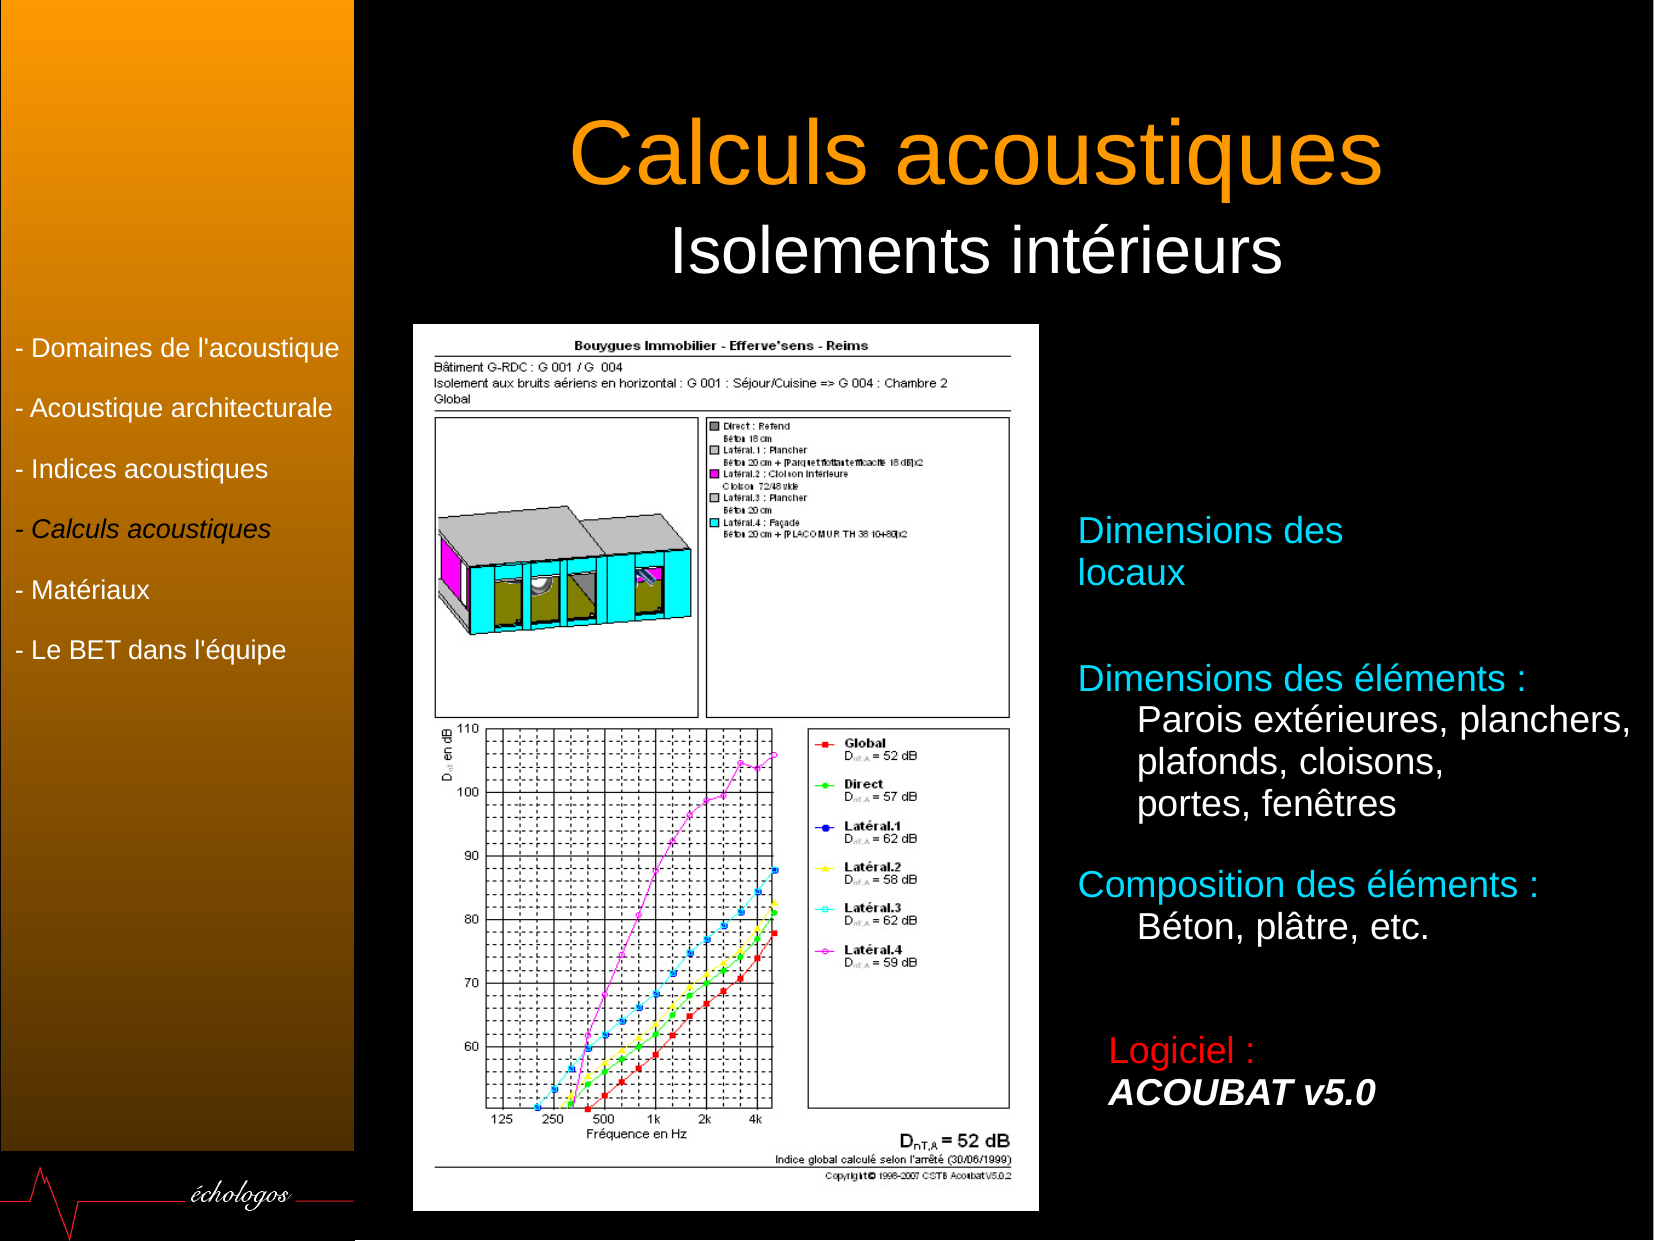

# Calculs acoustiques
Isolements intérieurs
- Domaines de l'acoustique
- Acoustique architecturale
- Indices acoustiques
- Calculs acoustiques
- Matériaux
- Le BET dans l'équipe
Dimensions des locaux
Dimensions des éléments :
Parois extérieures, planchers,
plafonds, cloisons,
portes, fenêtres
Composition des éléments :
Béton, plâtre, etc.
Logiciel :
ACOUBAT v5.0